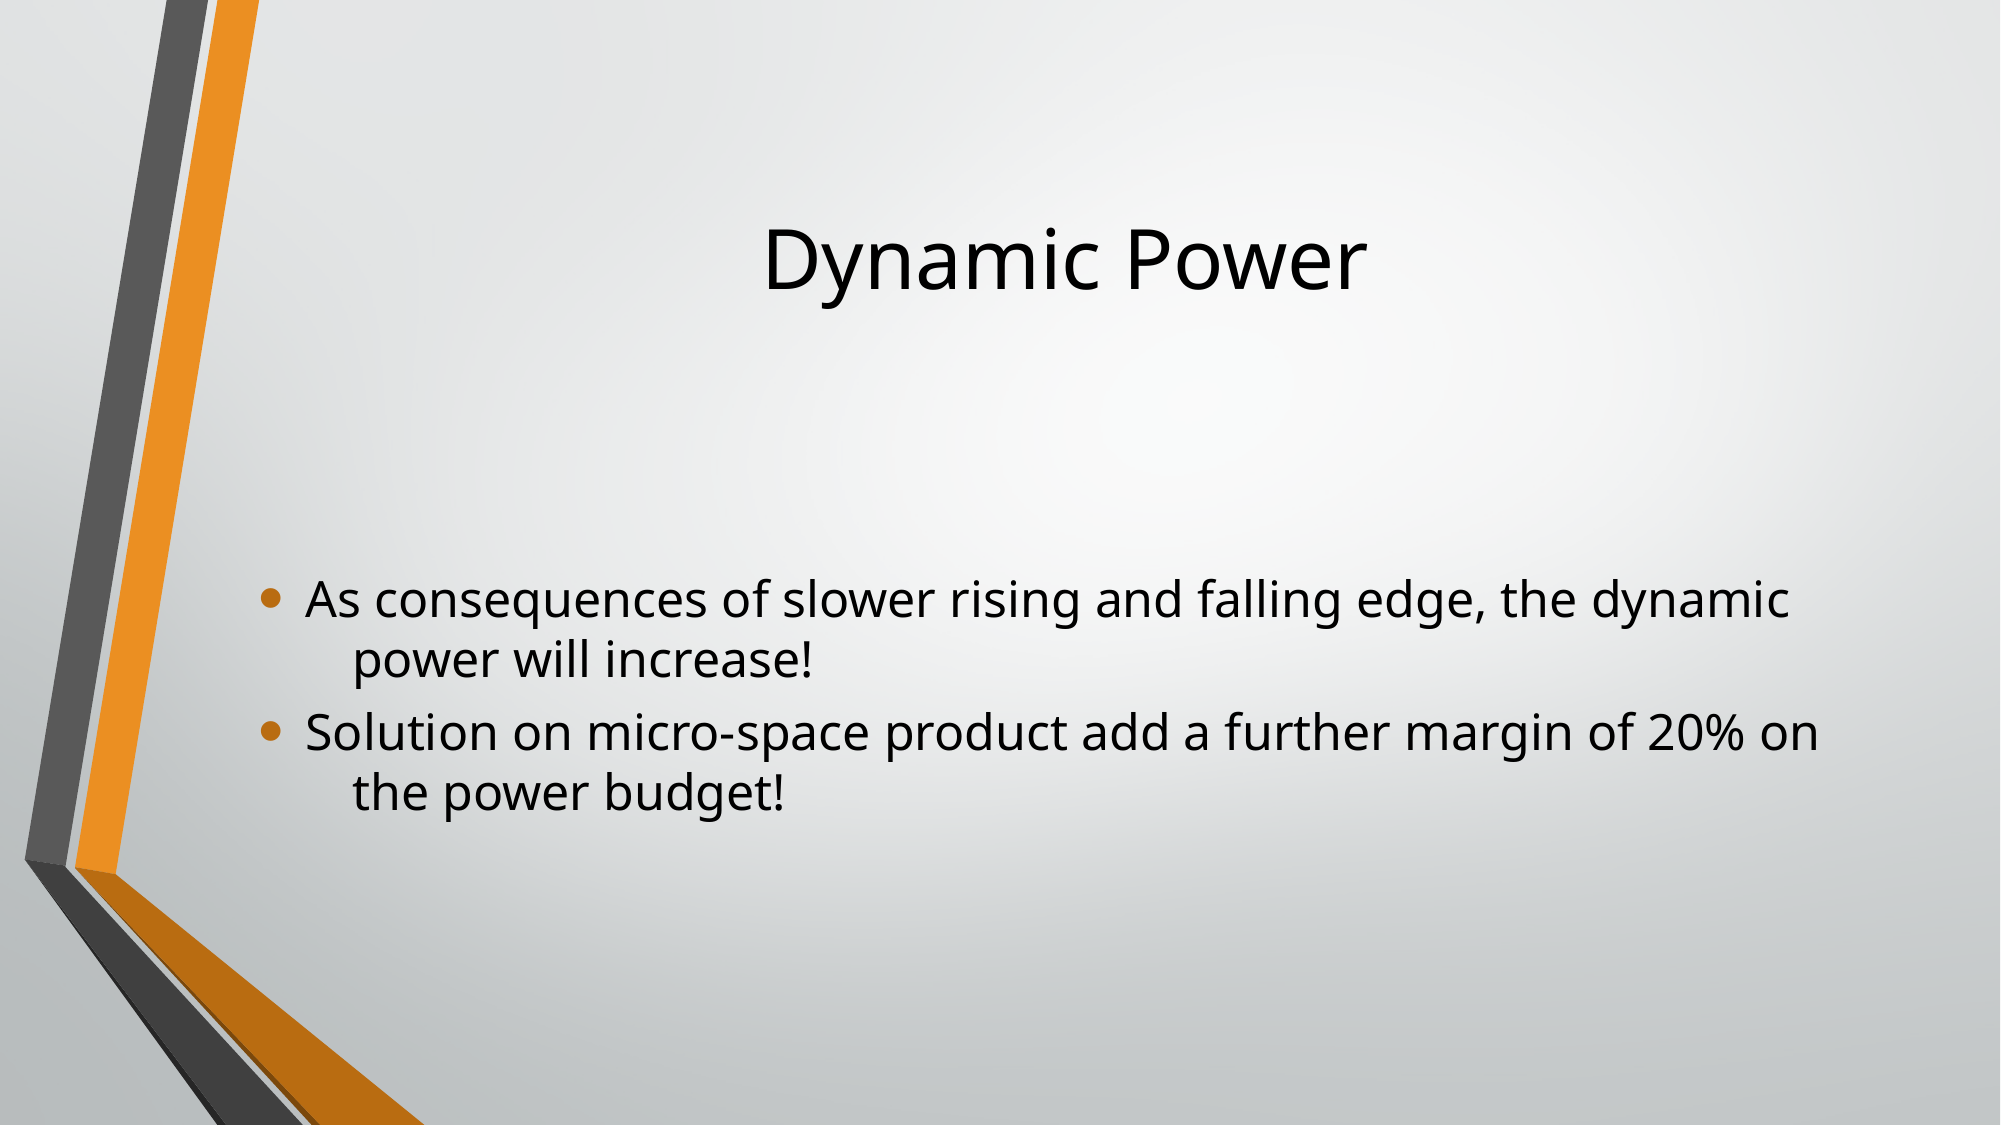

# Dynamic Power
As consequences of slower rising and falling edge, the dynamic power will increase!
Solution on micro-space product add a further margin of 20% on the power budget!